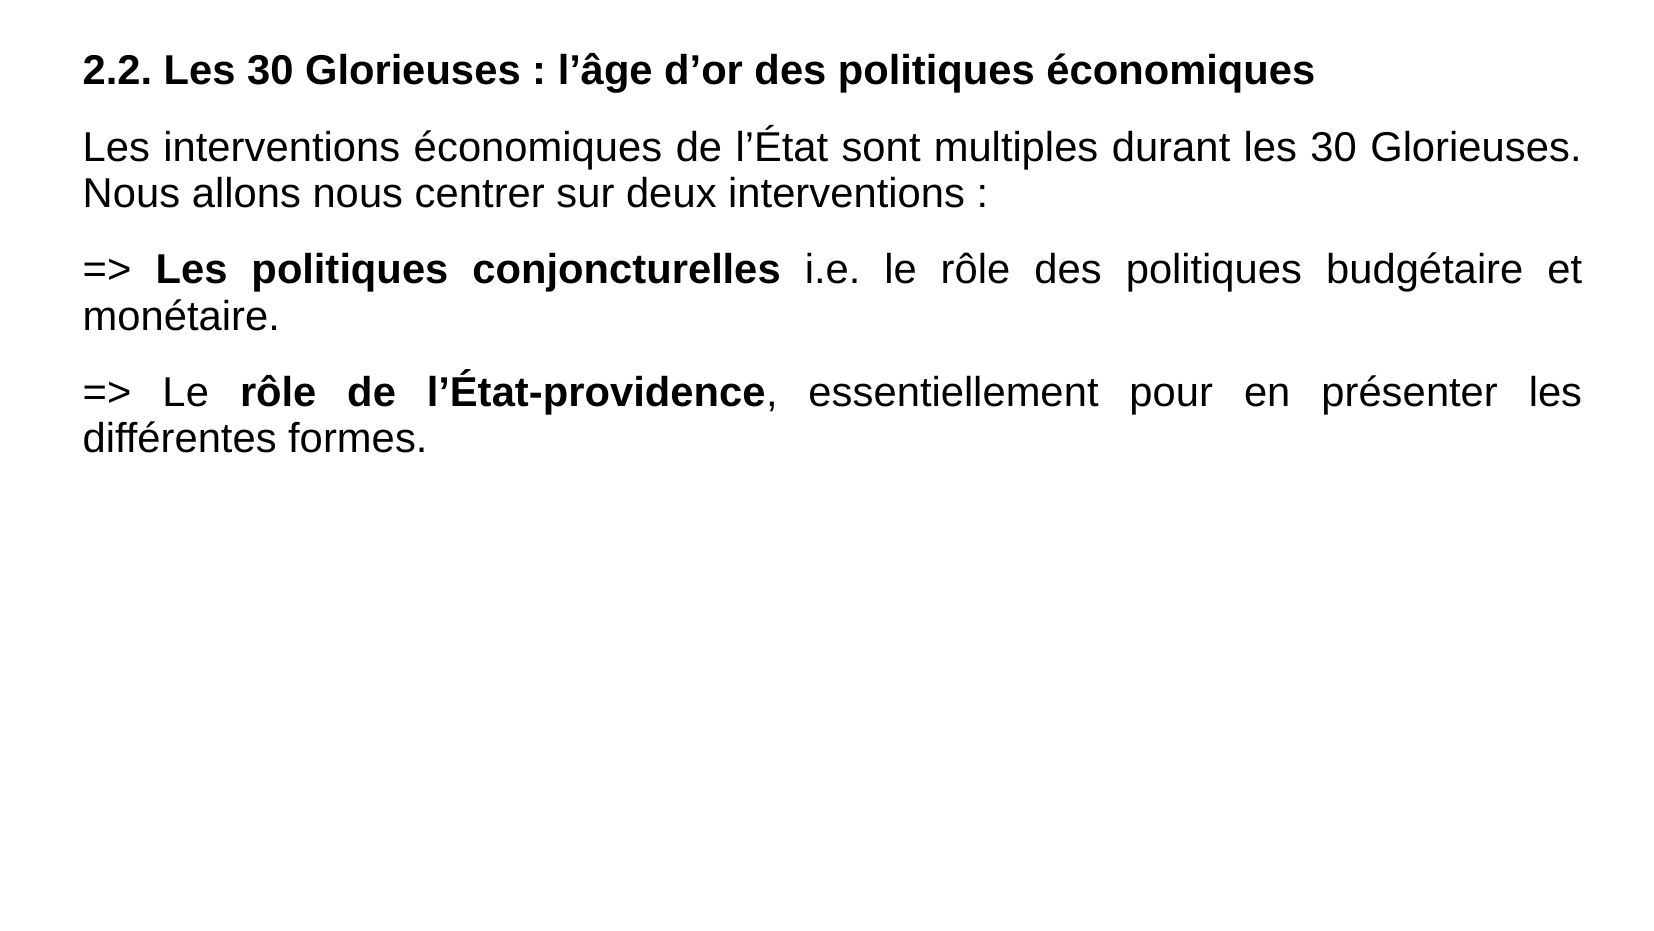

# 2.2. Les 30 Glorieuses : l’âge d’or des politiques économiques
Les interventions économiques de l’État sont multiples durant les 30 Glorieuses. Nous allons nous centrer sur deux interventions :
=> Les politiques conjoncturelles i.e. le rôle des politiques budgétaire et monétaire.
=> Le rôle de l’État-providence, essentiellement pour en présenter les différentes formes.